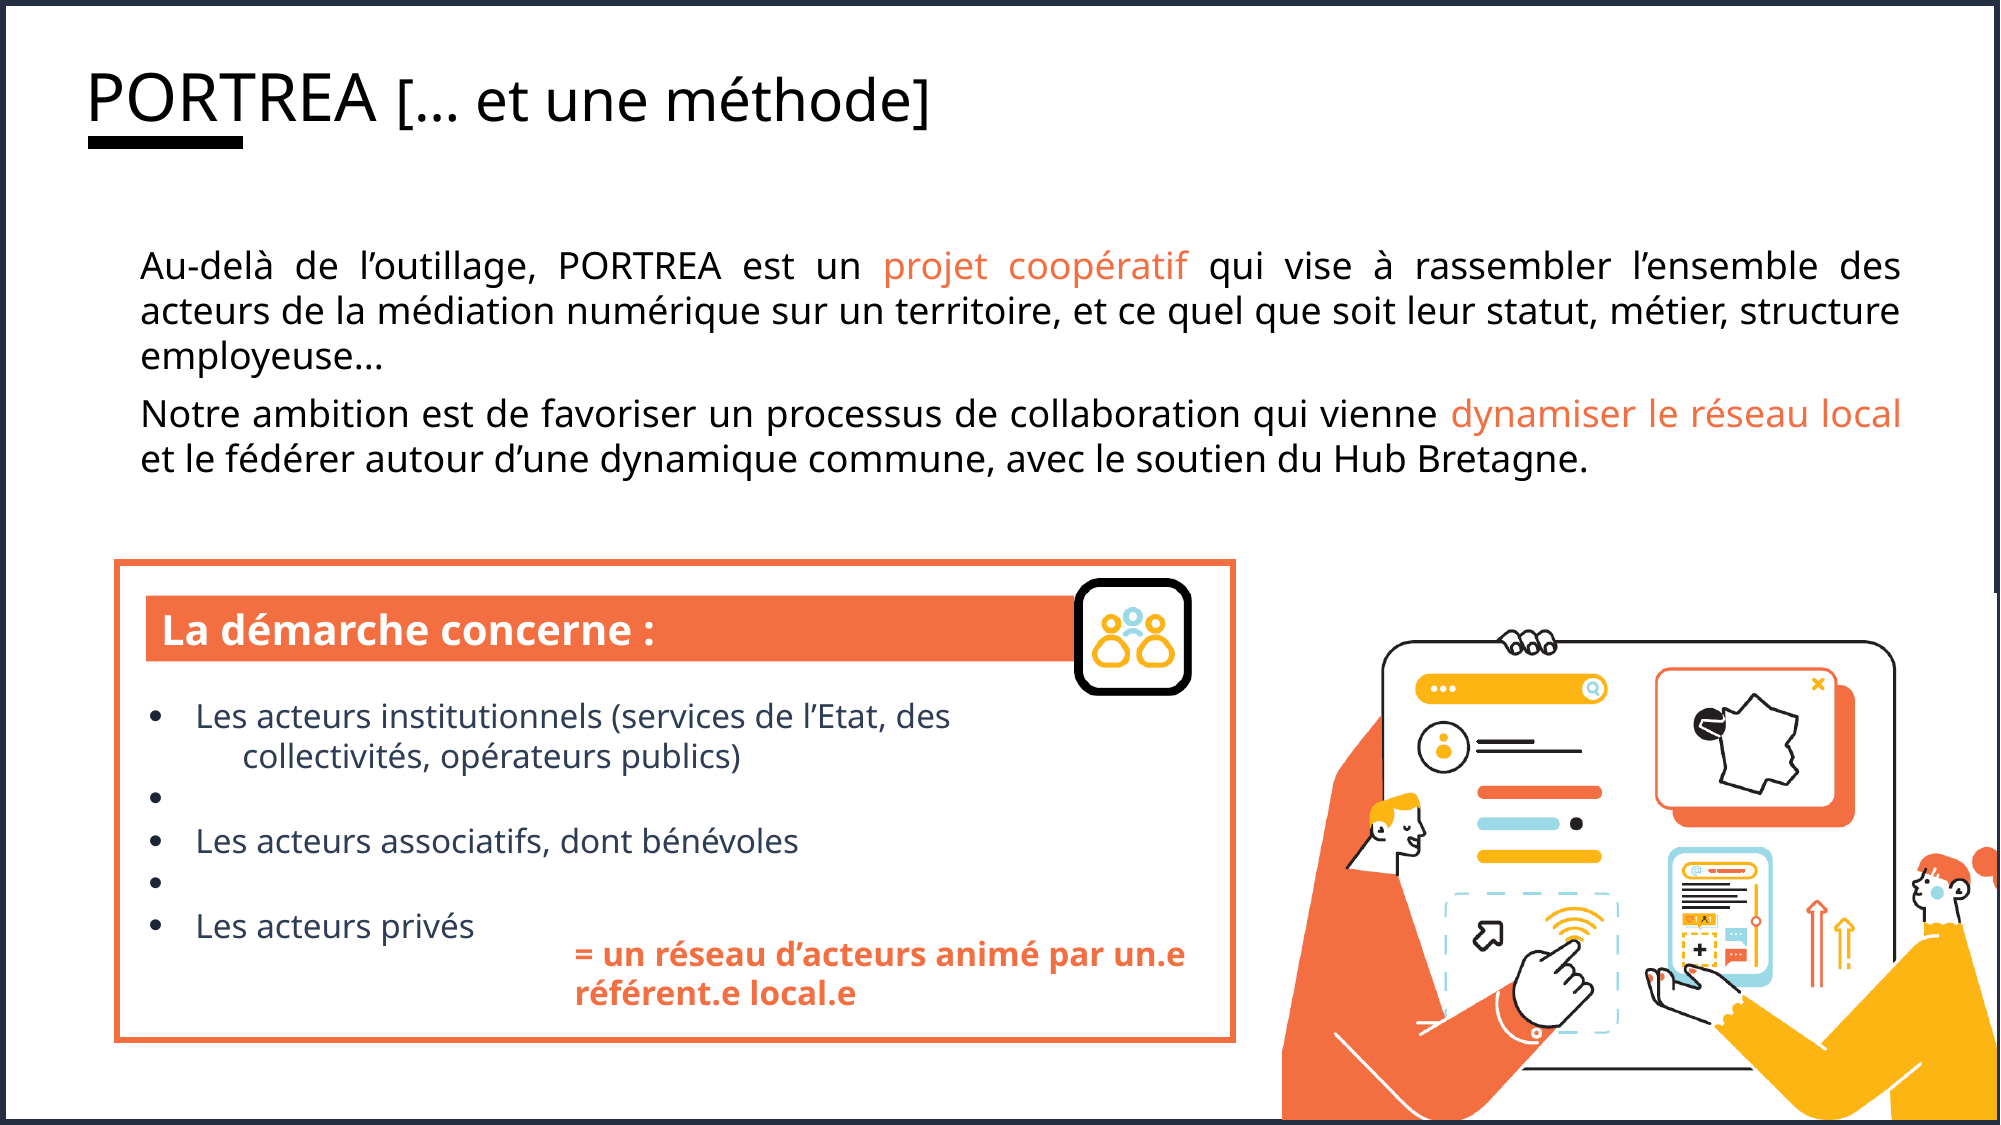

PORTREA [… et une méthode]
Au-delà de l’outillage, PORTREA est un projet coopératif qui vise à rassembler l’ensemble des acteurs de la médiation numérique sur un territoire, et ce quel que soit leur statut, métier, structure employeuse...
Notre ambition est de favoriser un processus de collaboration qui vienne dynamiser le réseau local et le fédérer autour d’une dynamique commune, avec le soutien du Hub Bretagne.
La démarche concerne :
Les acteurs institutionnels (services de l’Etat, des collectivités, opérateurs publics)
Les acteurs associatifs, dont bénévoles
Les acteurs privés
= un réseau d’acteurs animé par un.e référent.e local.e